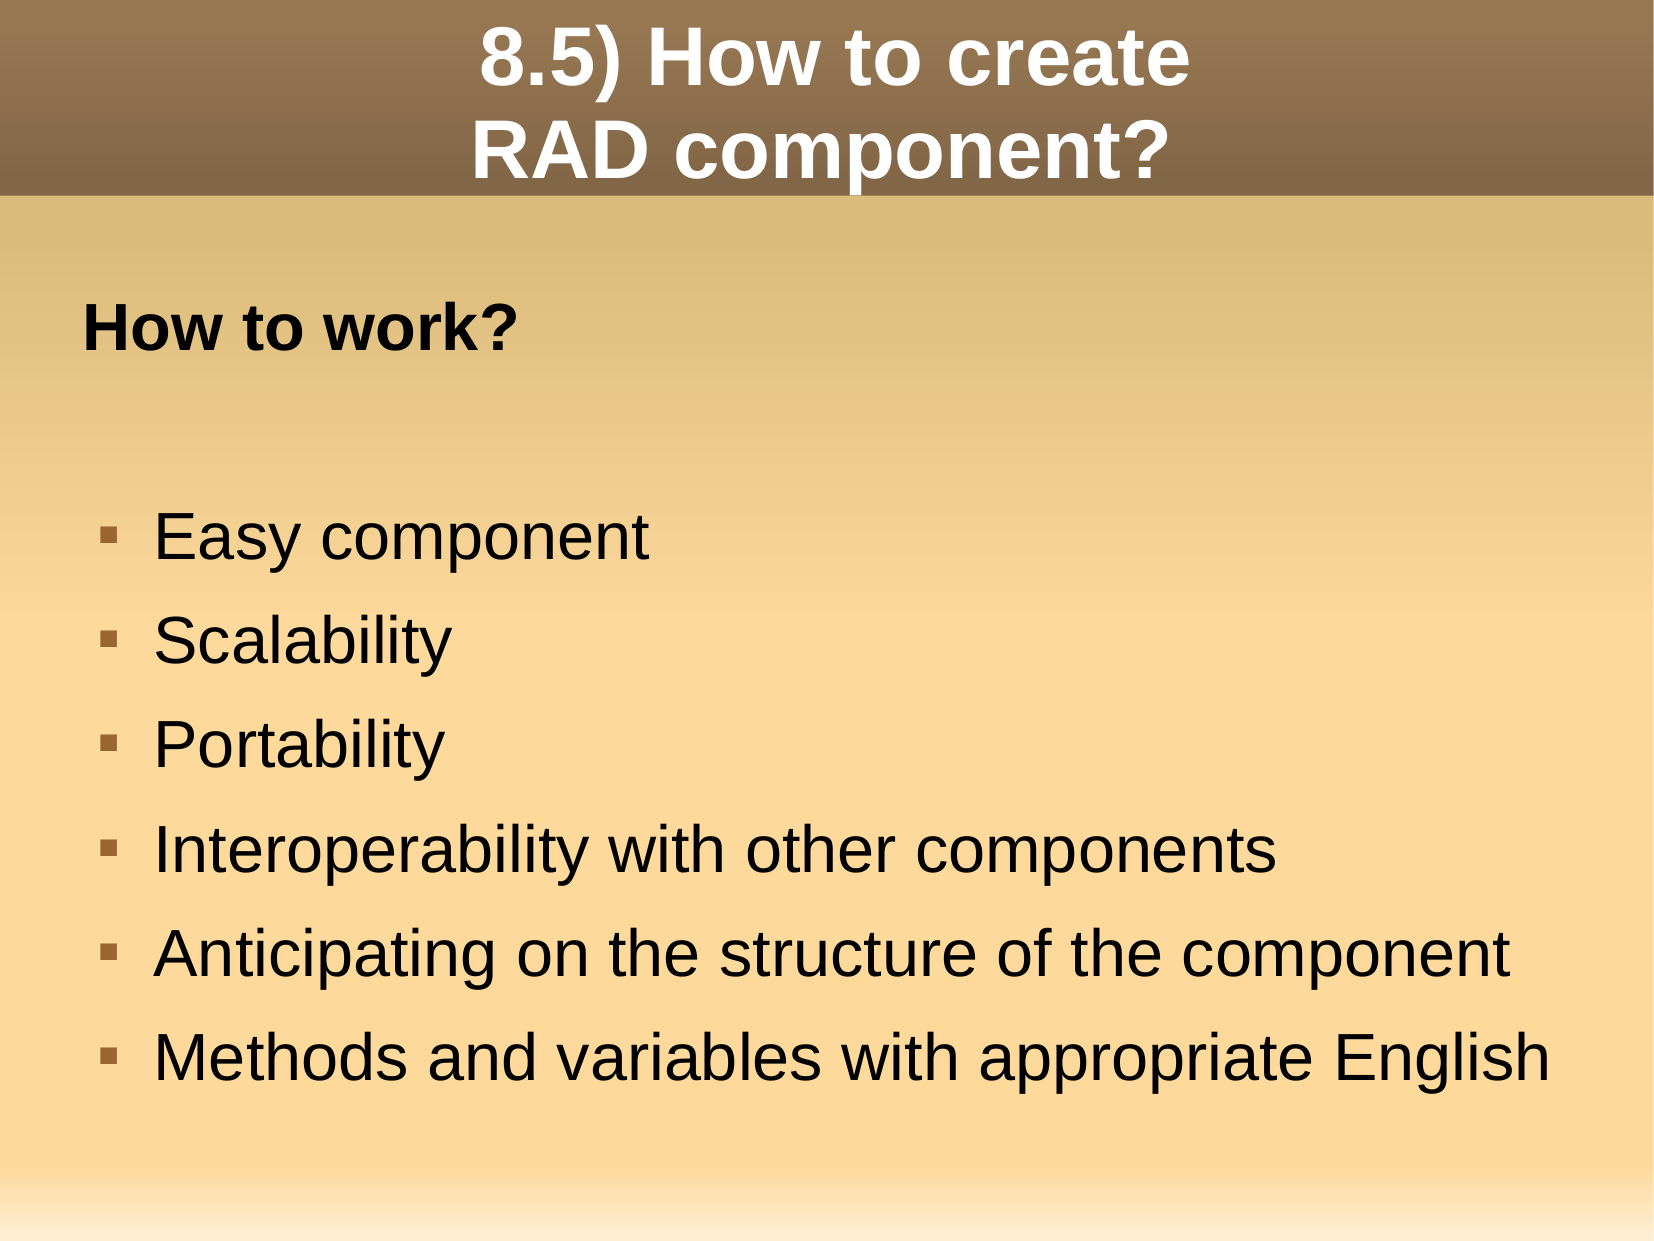

# 8.5) How to create RAD component?
How to work?
Easy component
Scalability
Portability
Interoperability with other components
Anticipating on the structure of the component
Methods and variables with appropriate English